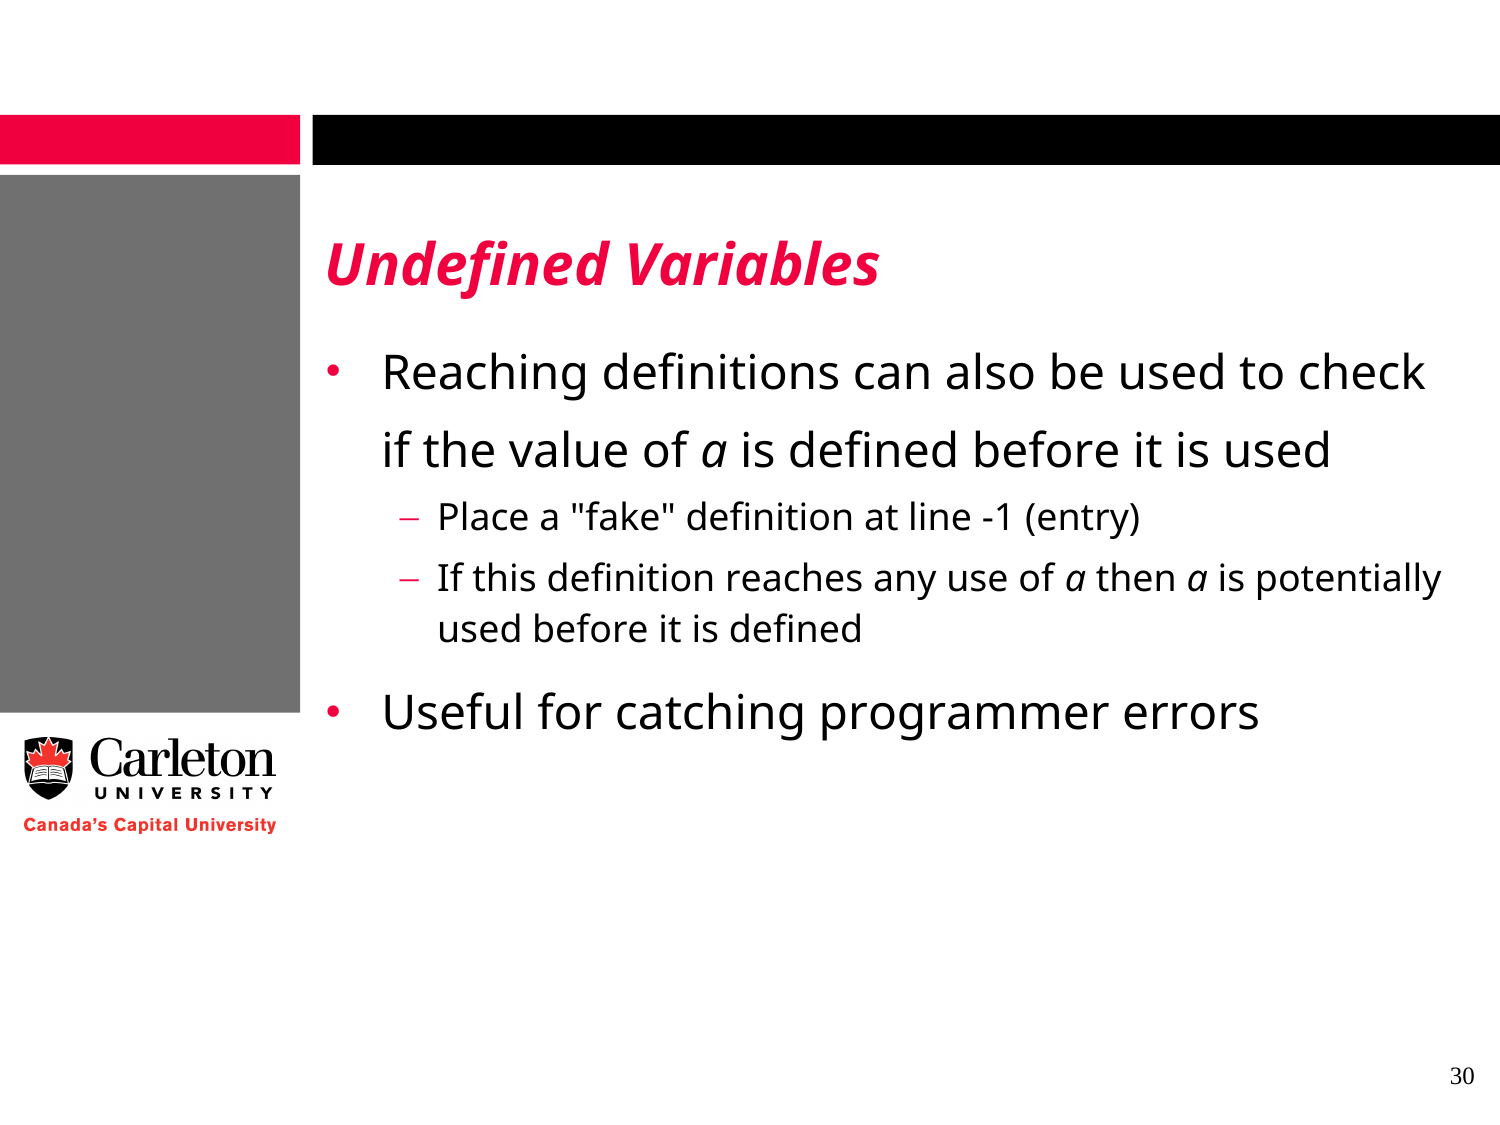

# Undefined Variables
Reaching definitions can also be used to check if the value of a is defined before it is used
Place a "fake" definition at line -1 (entry)
If this definition reaches any use of a then a is potentially used before it is defined
Useful for catching programmer errors
30